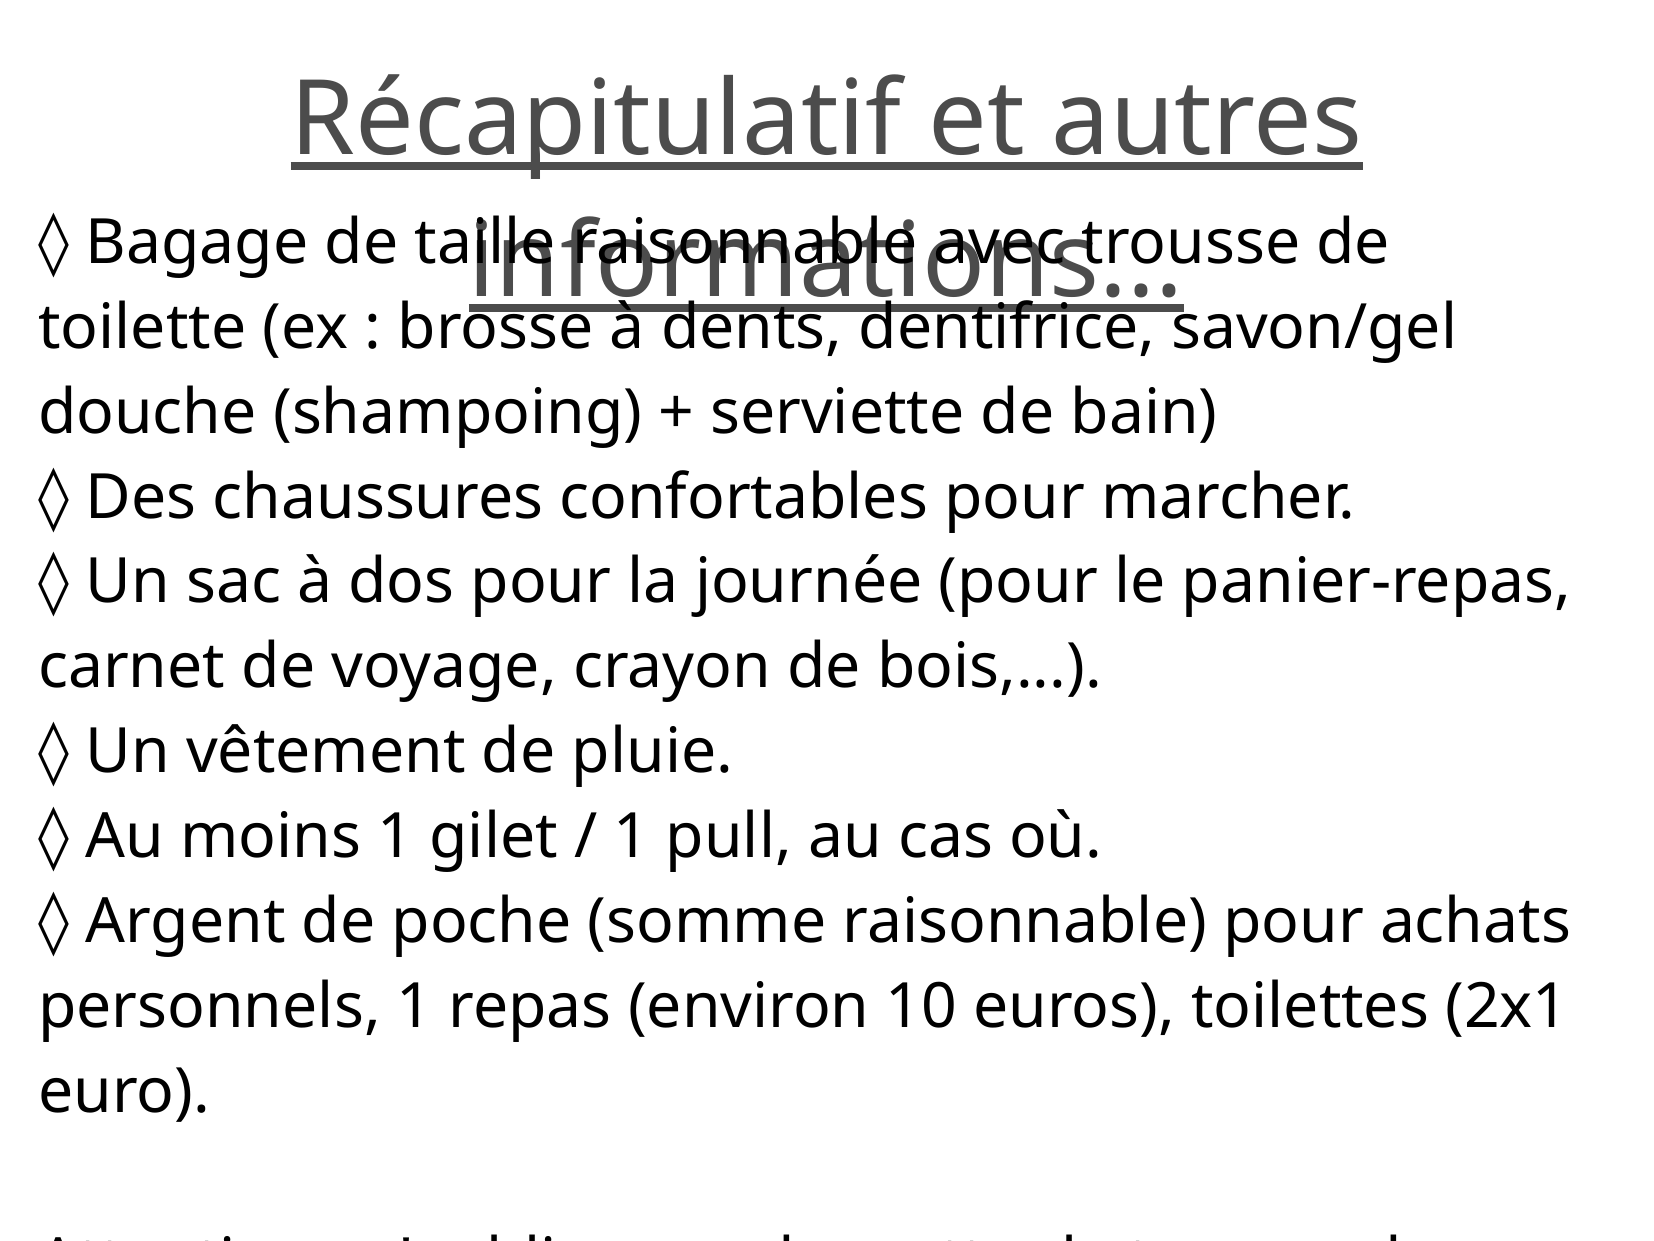

Récapitulatif et autres informations...
◊ Bagage de taille raisonnable avec trousse de toilette (ex : brosse à dents, dentifrice, savon/gel douche (shampoing) + serviette de bain)
◊ Des chaussures confortables pour marcher.
◊ Un sac à dos pour la journée (pour le panier-repas, carnet de voyage, crayon de bois,...).
◊ Un vêtement de pluie.
◊ Au moins 1 gilet / 1 pull, au cas où.
◊ Argent de poche (somme raisonnable) pour achats personnels, 1 repas (environ 10 euros), toilettes (2x1 euro).
Attention : n'oubliez pas de mettre la trousse de toilette dans le sac à dos pour le voyage aller (les bagages ne seront pas accessibles jusqu'au mardi soir).